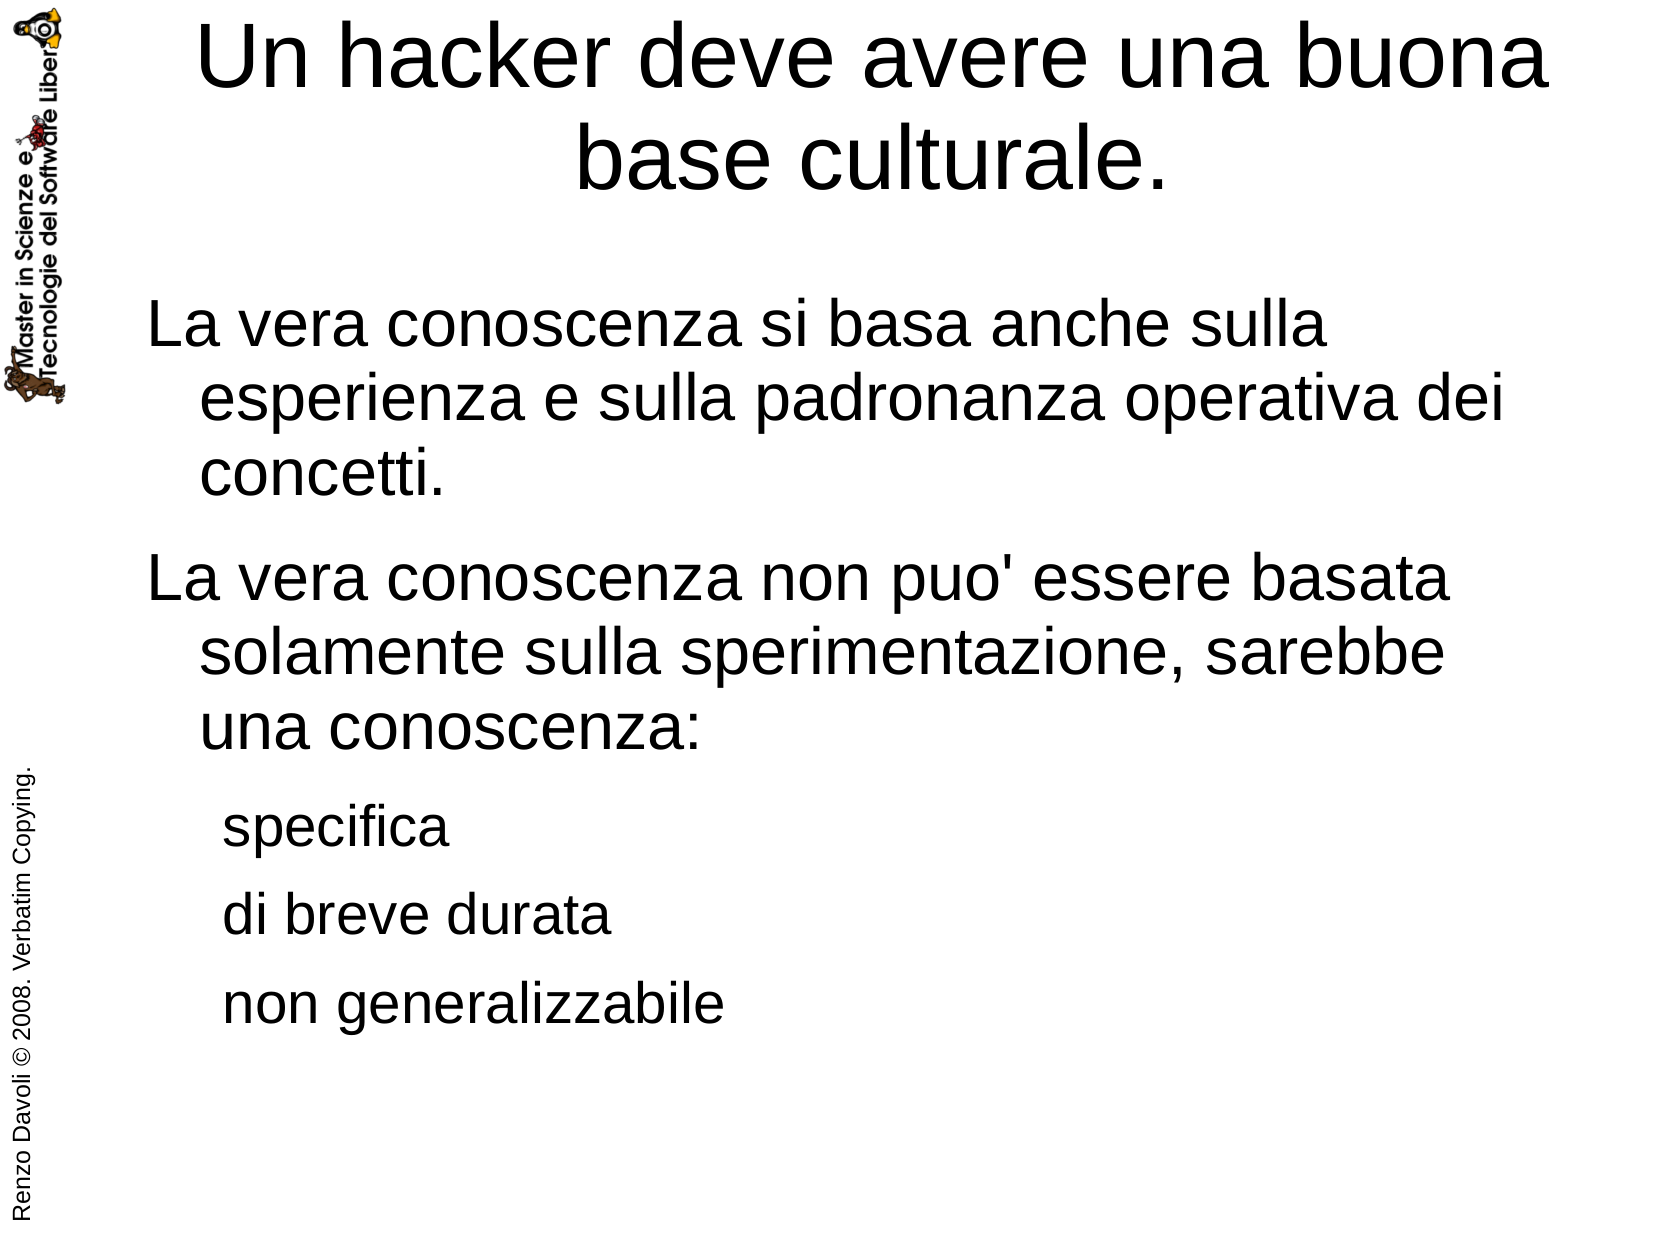

# Un hacker deve avere una buona base culturale.
La vera conoscenza si basa anche sulla esperienza e sulla padronanza operativa dei concetti.
La vera conoscenza non puo' essere basata solamente sulla sperimentazione, sarebbe una conoscenza:
specifica
di breve durata
non generalizzabile